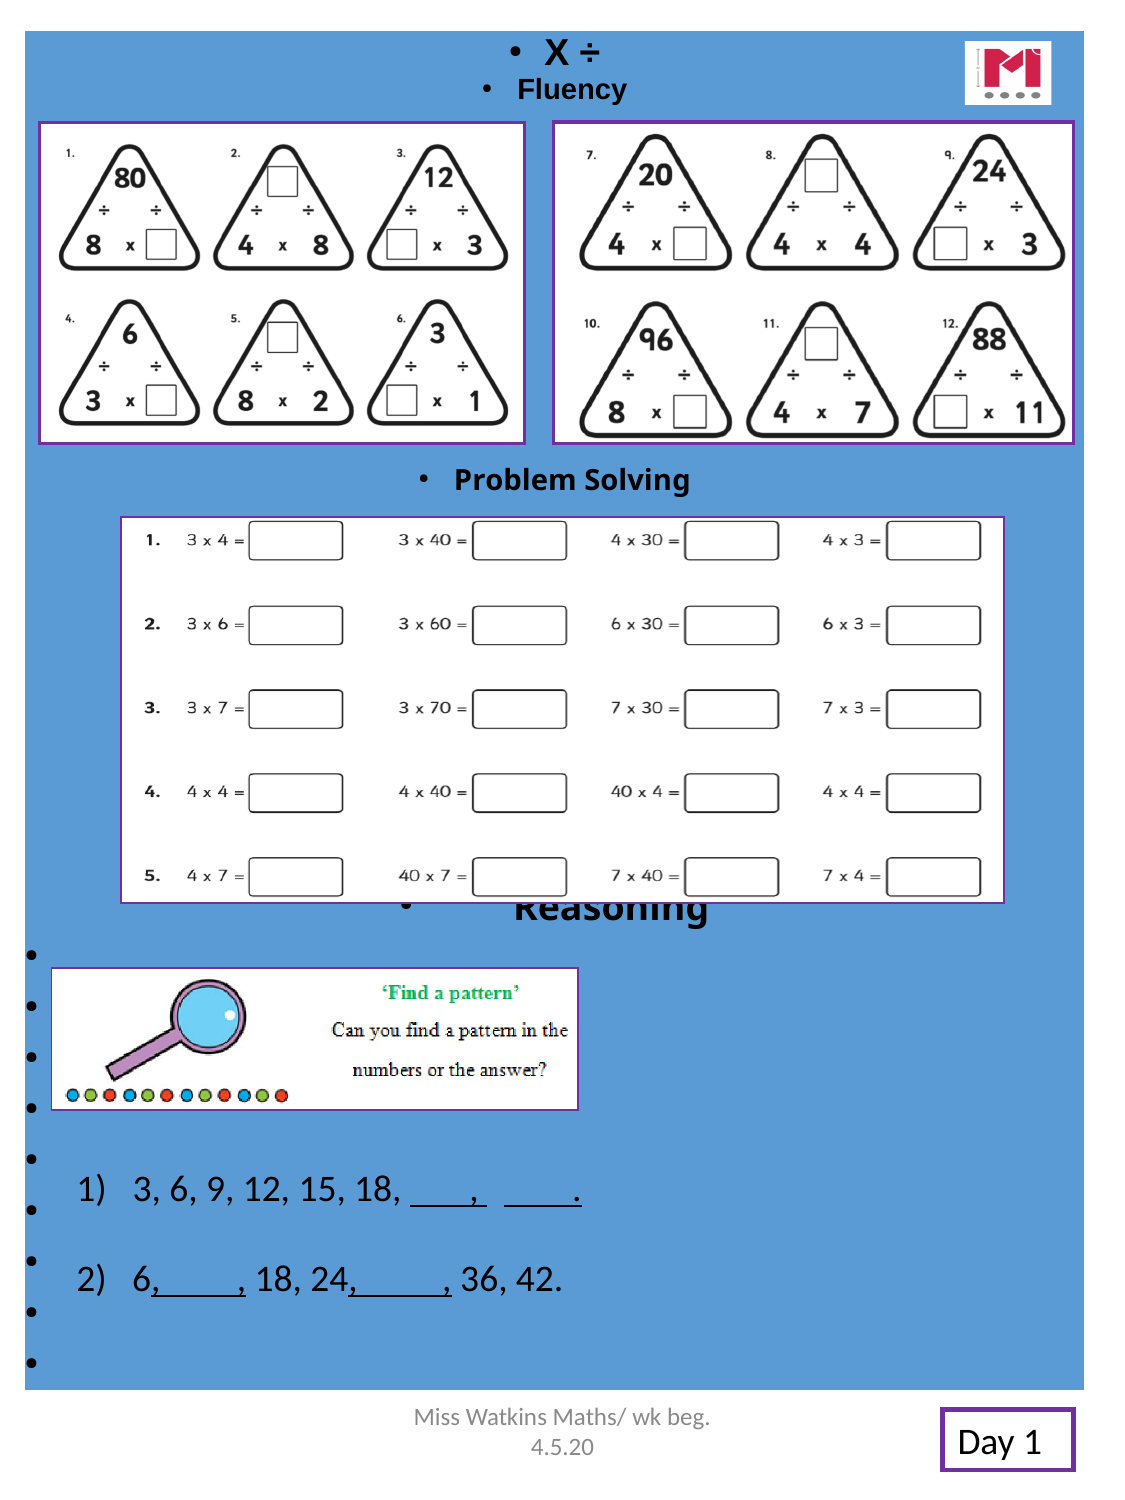

| X ÷ Fluency |
| --- |
| Problem Solving |
| Reasoning |
3, 6, 9, 12, 15, 18, , .
2) 6, , 18, 24, , 36, 42.
Miss Watkins Maths/ wk beg. 4.5.20
Day 1